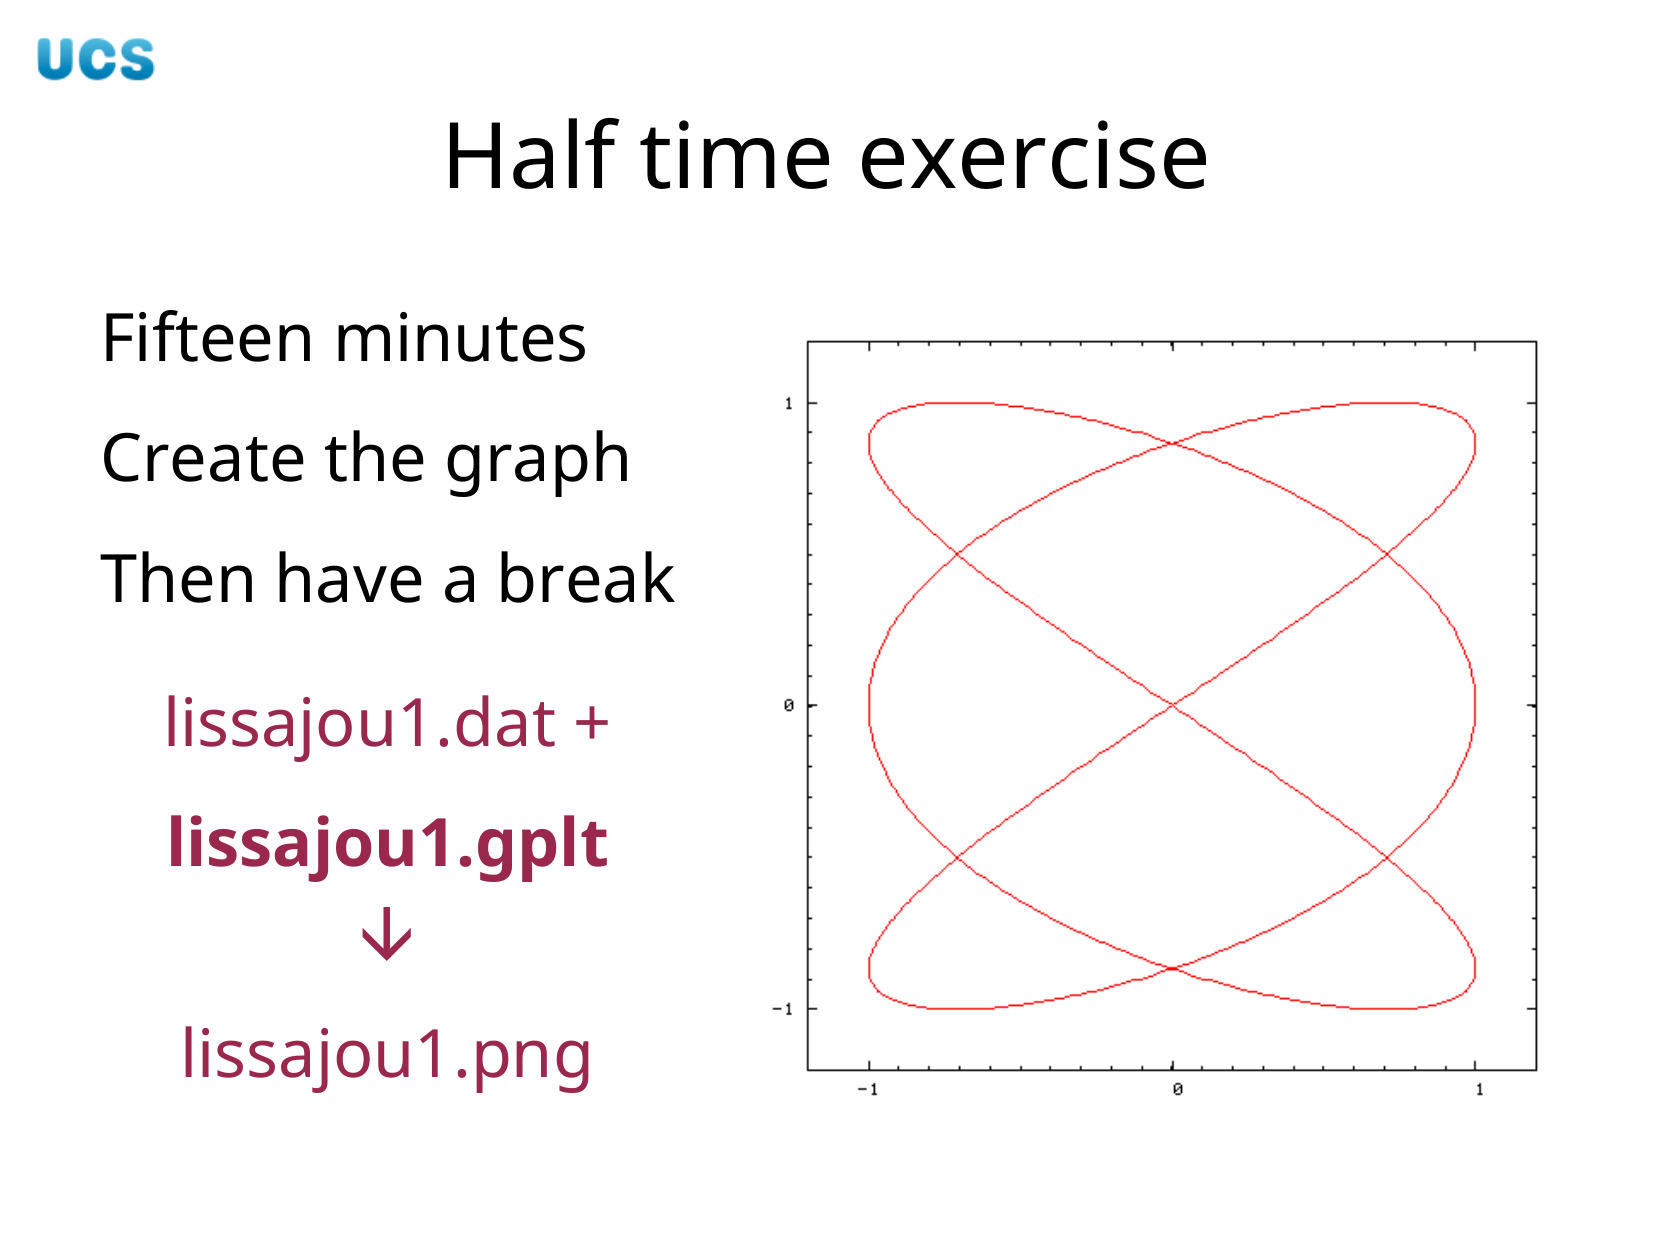

# Half time exercise
Fifteen minutes
Create the graph
Then have a break
lissajou1.dat +
lissajou1.gplt

lissajou1.png